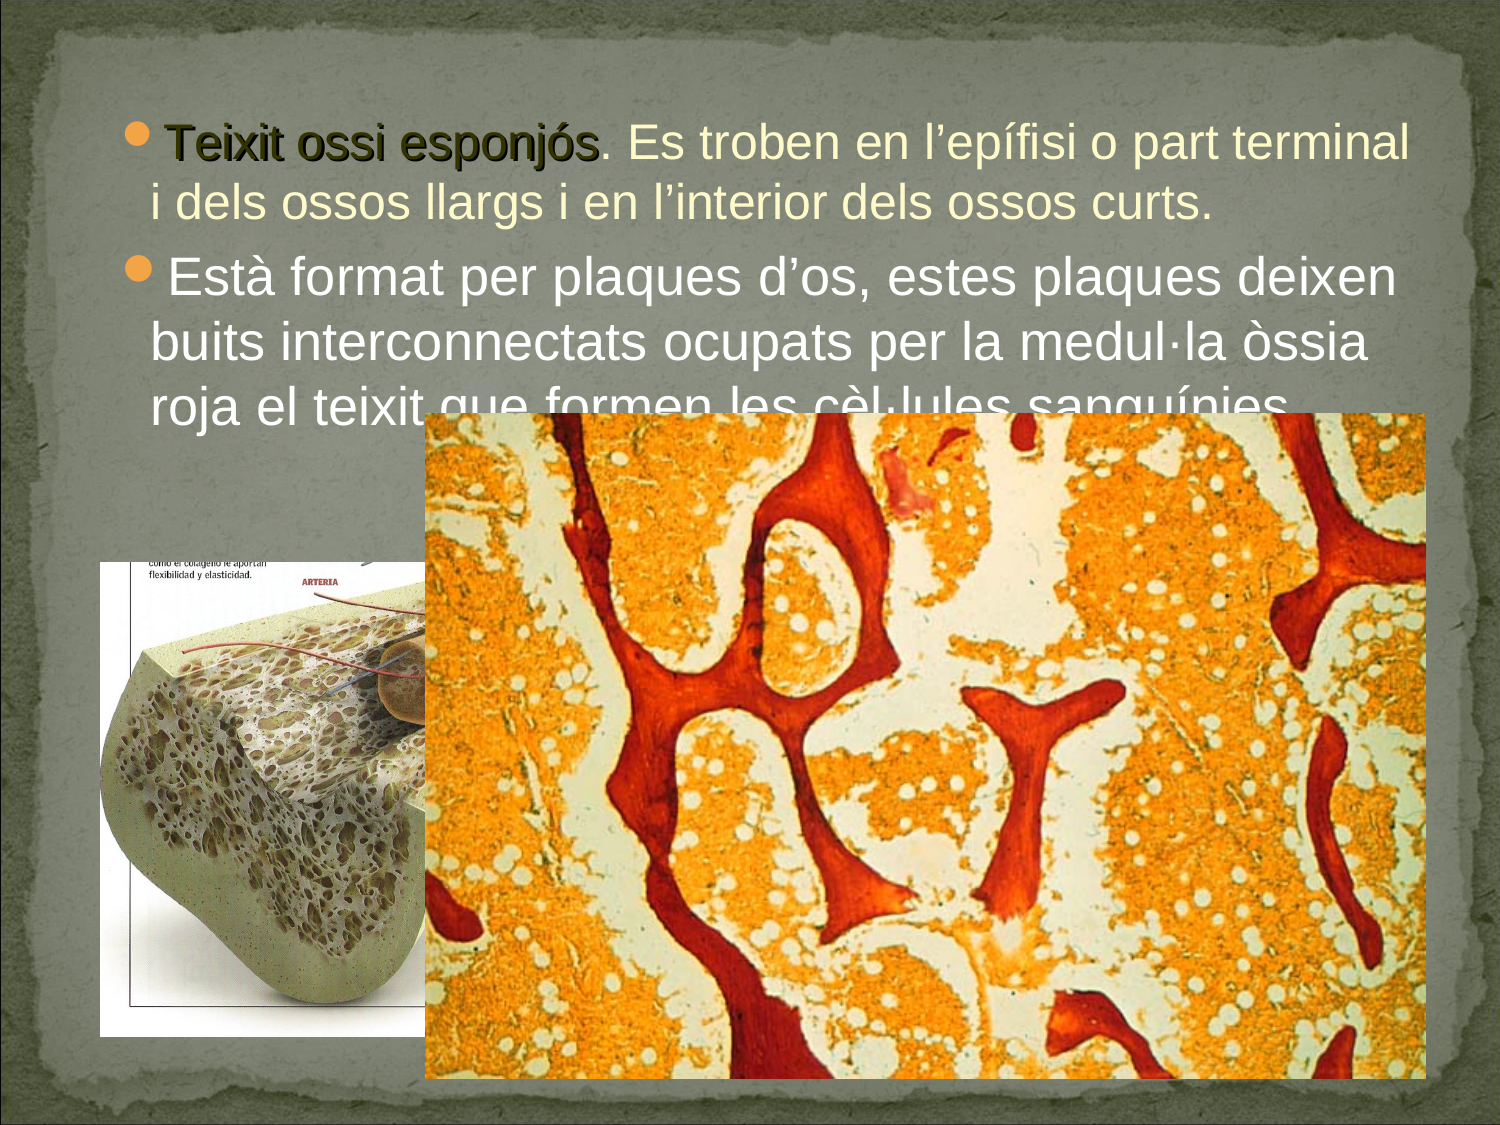

# Teixit ossi esponjós. Es troben en l’epífisi o part terminal i dels ossos llargs i en l’interior dels ossos curts.
Està format per plaques d’os, estes plaques deixen buits interconnectats ocupats per la medul·la òssia roja el teixit que formen les cèl·lules sanguínies.